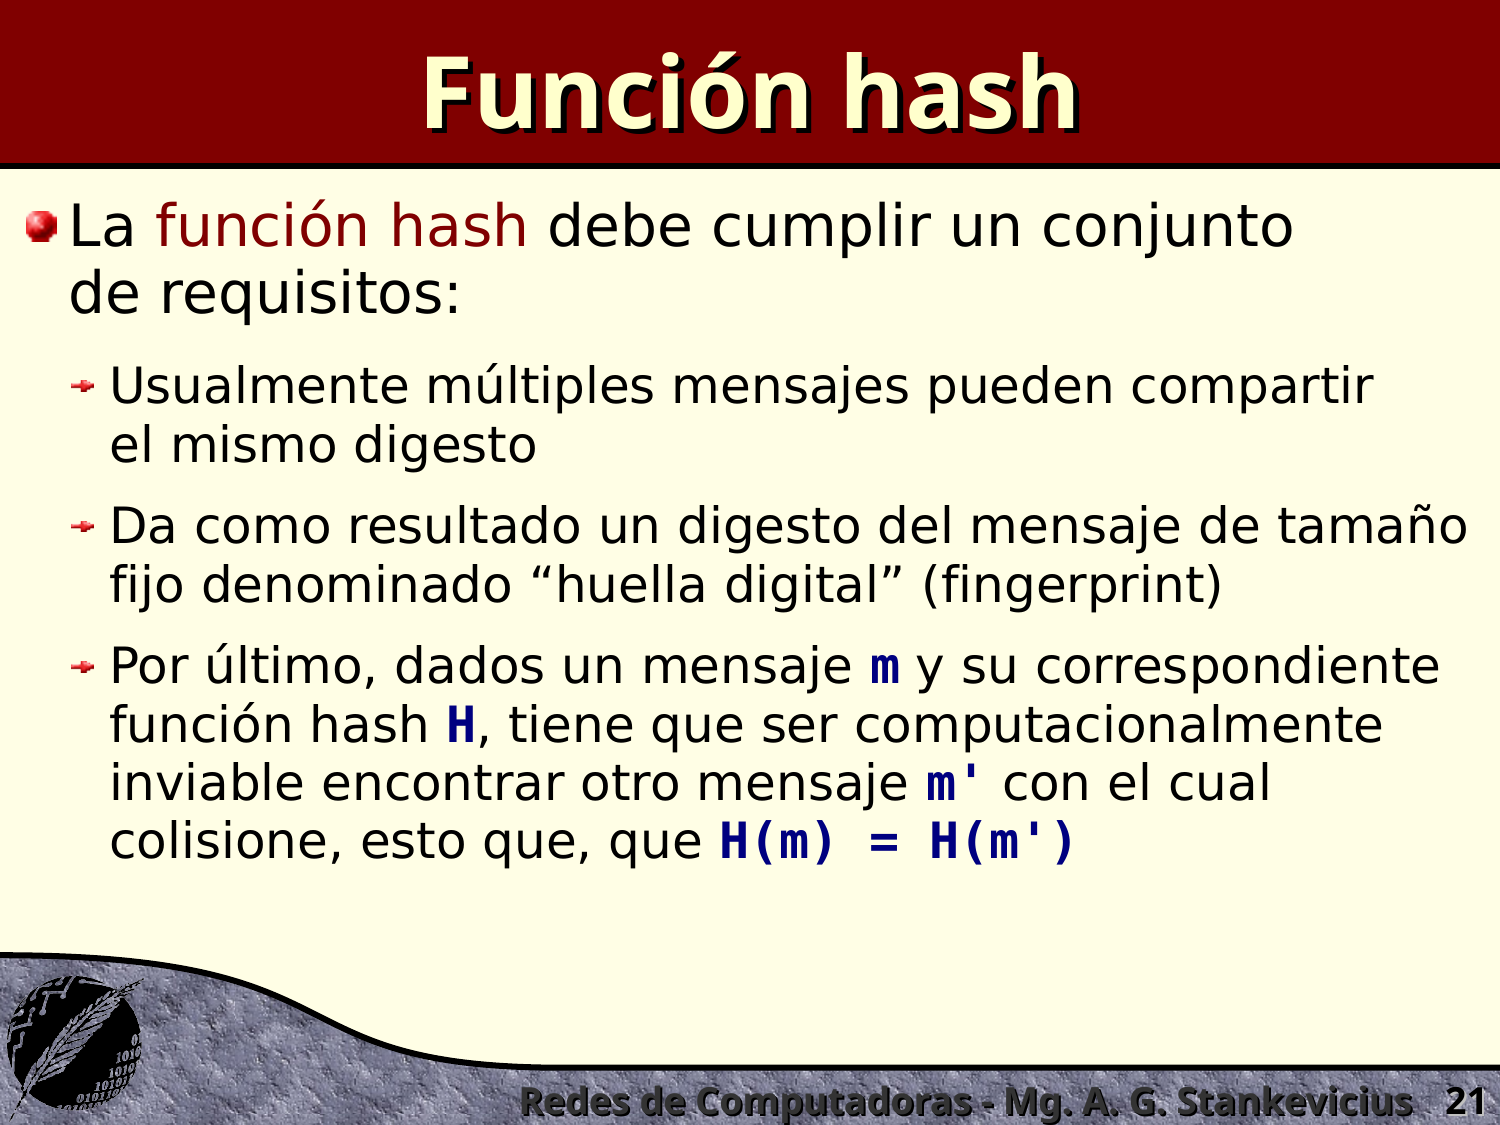

# Función hash
La función hash debe cumplir un conjunto
de requisitos:
Usualmente múltiples mensajes pueden compartir
el mismo digesto
Da como resultado un digesto del mensaje de tamaño fijo denominado “huella digital” (fingerprint)
Por último, dados un mensaje m y su correspondiente función hash H, tiene que ser computacionalmente inviable encontrar otro mensaje m' con el cual colisione, esto que, que H(m) = H(m')
21